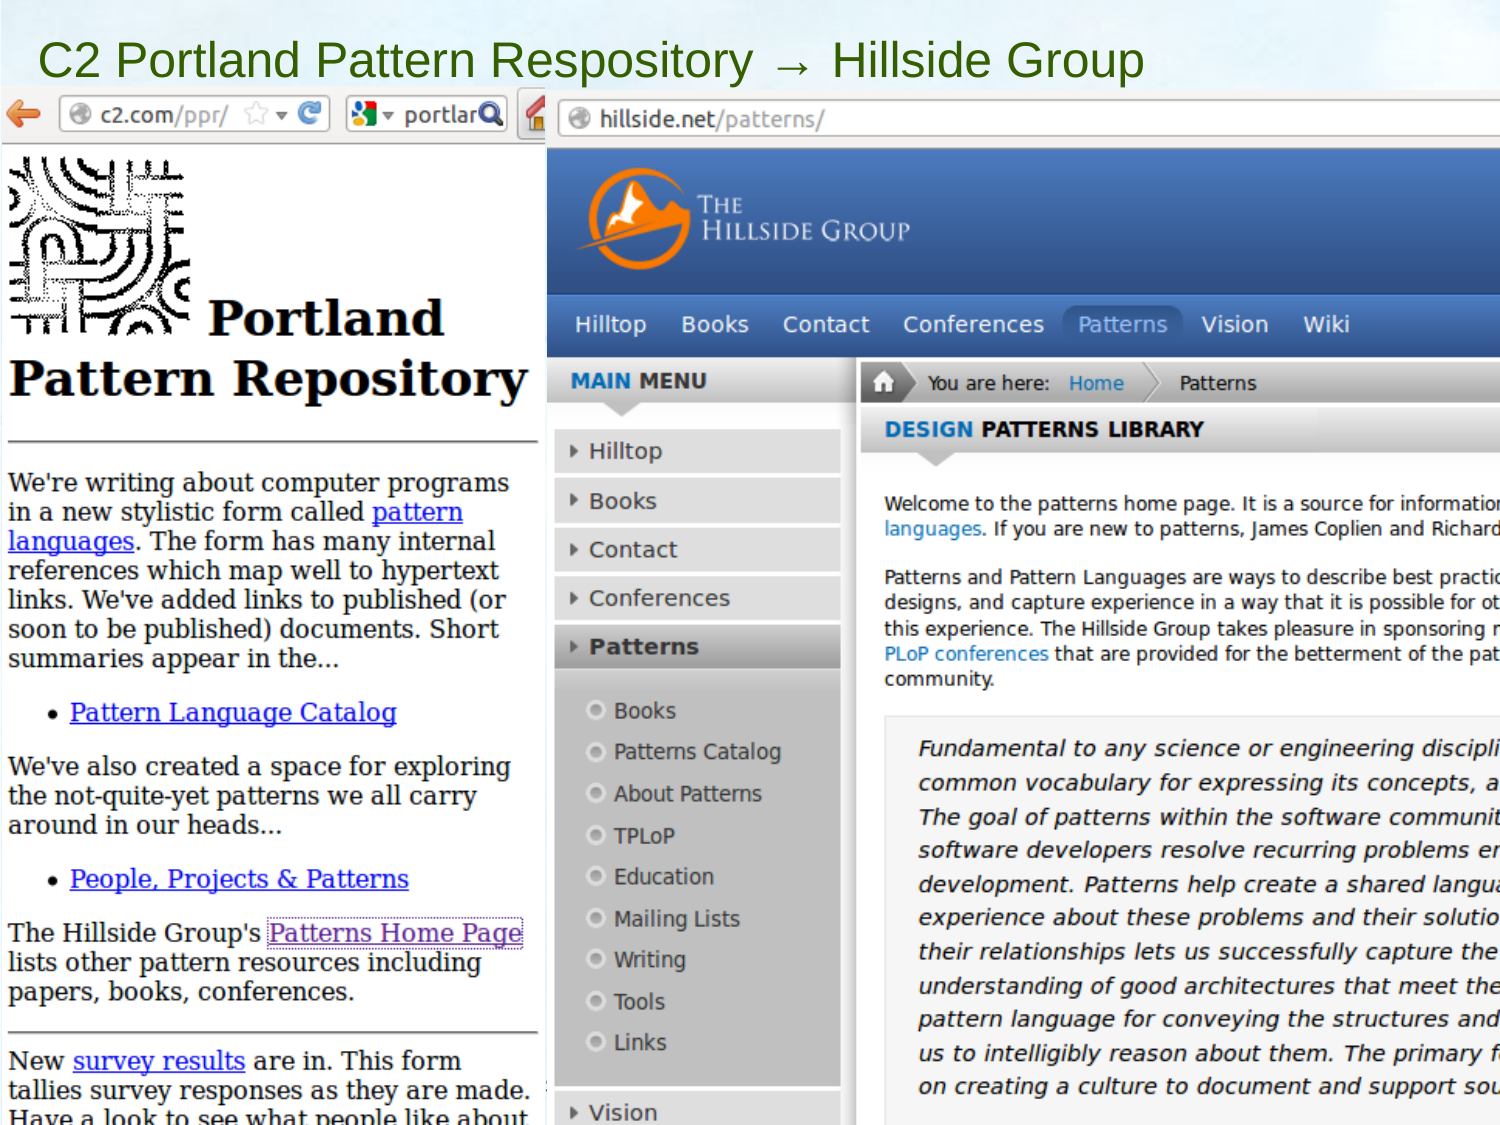

# C2 Portland Pattern Respository → Hillside Group
Collaboration on a Pattern Language for Service Systems
January 2014
59